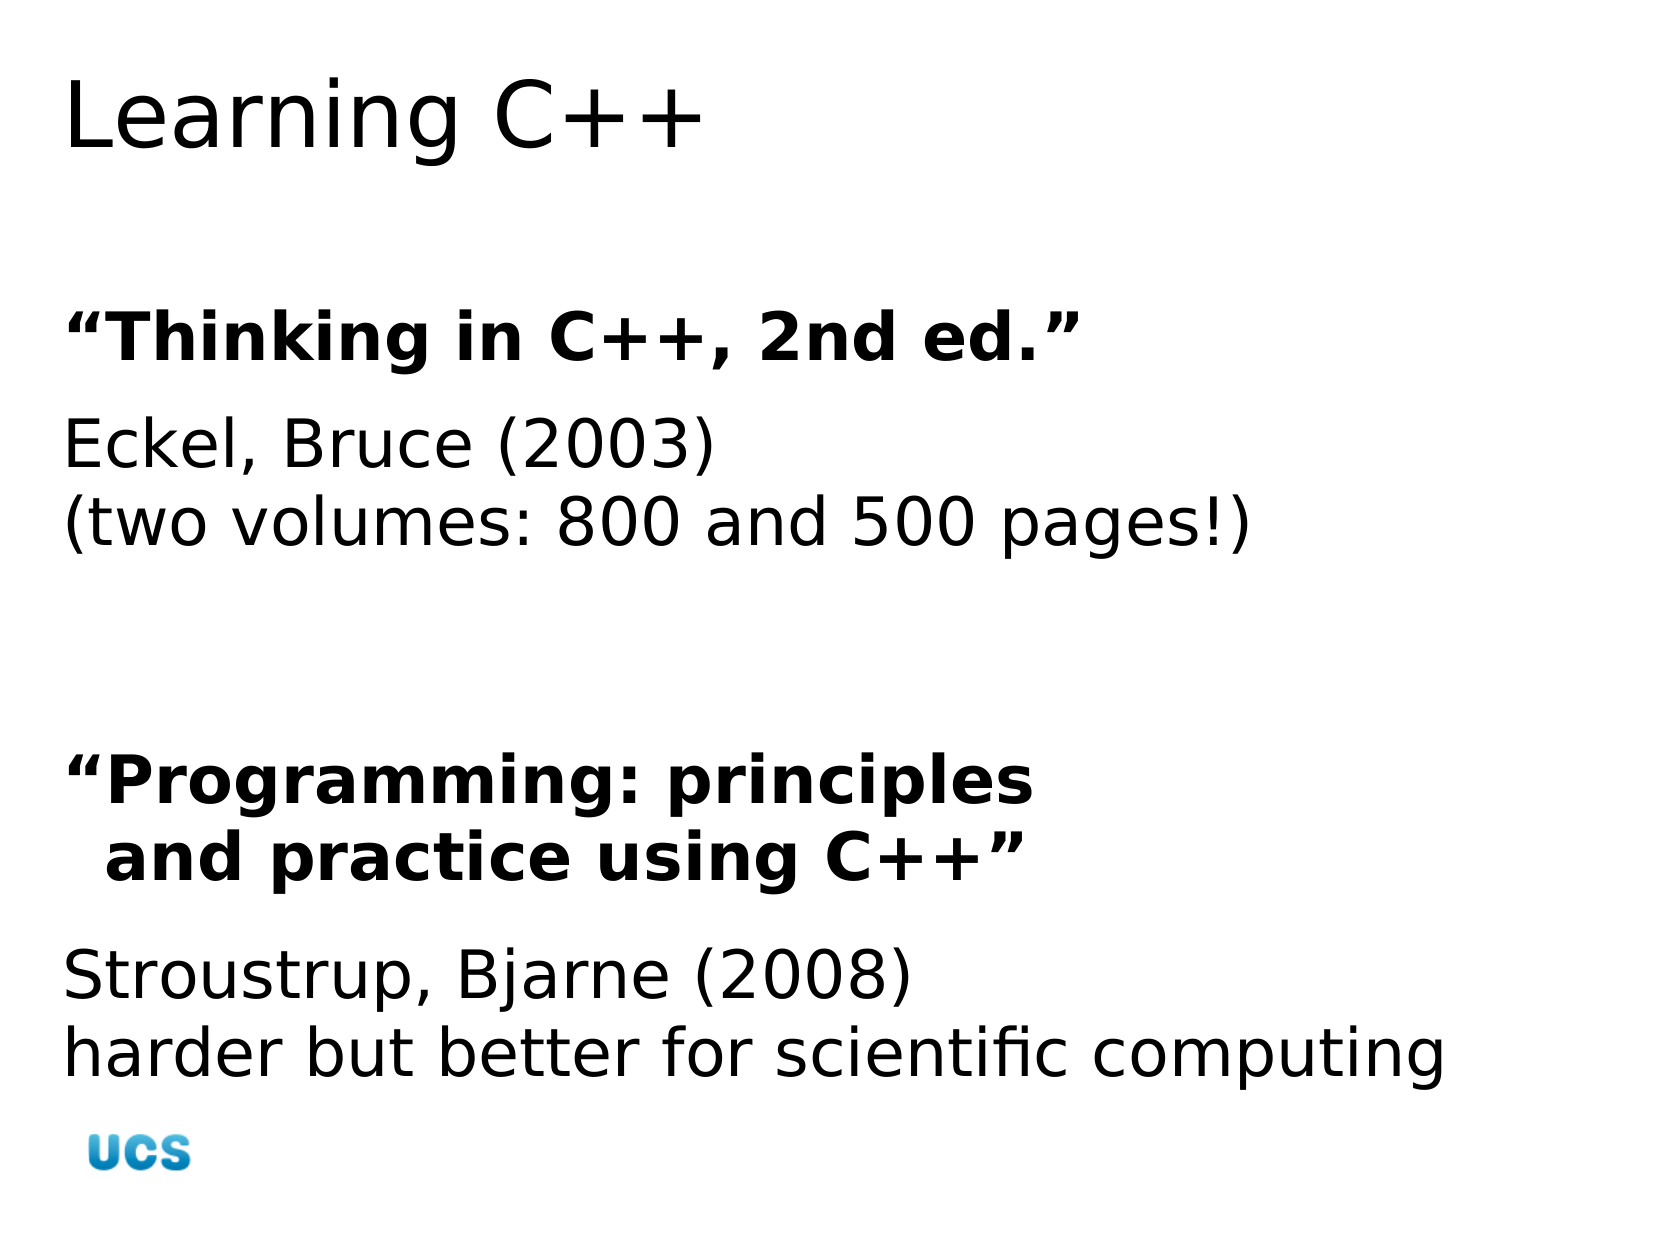

Learning C++
“Thinking in C++, 2nd ed.”
Eckel, Bruce (2003)
(two volumes: 800 and 500 pages!)
“Programming: principles
	and practice using C++”
Stroustrup, Bjarne (2008)
harder but better for scientific computing